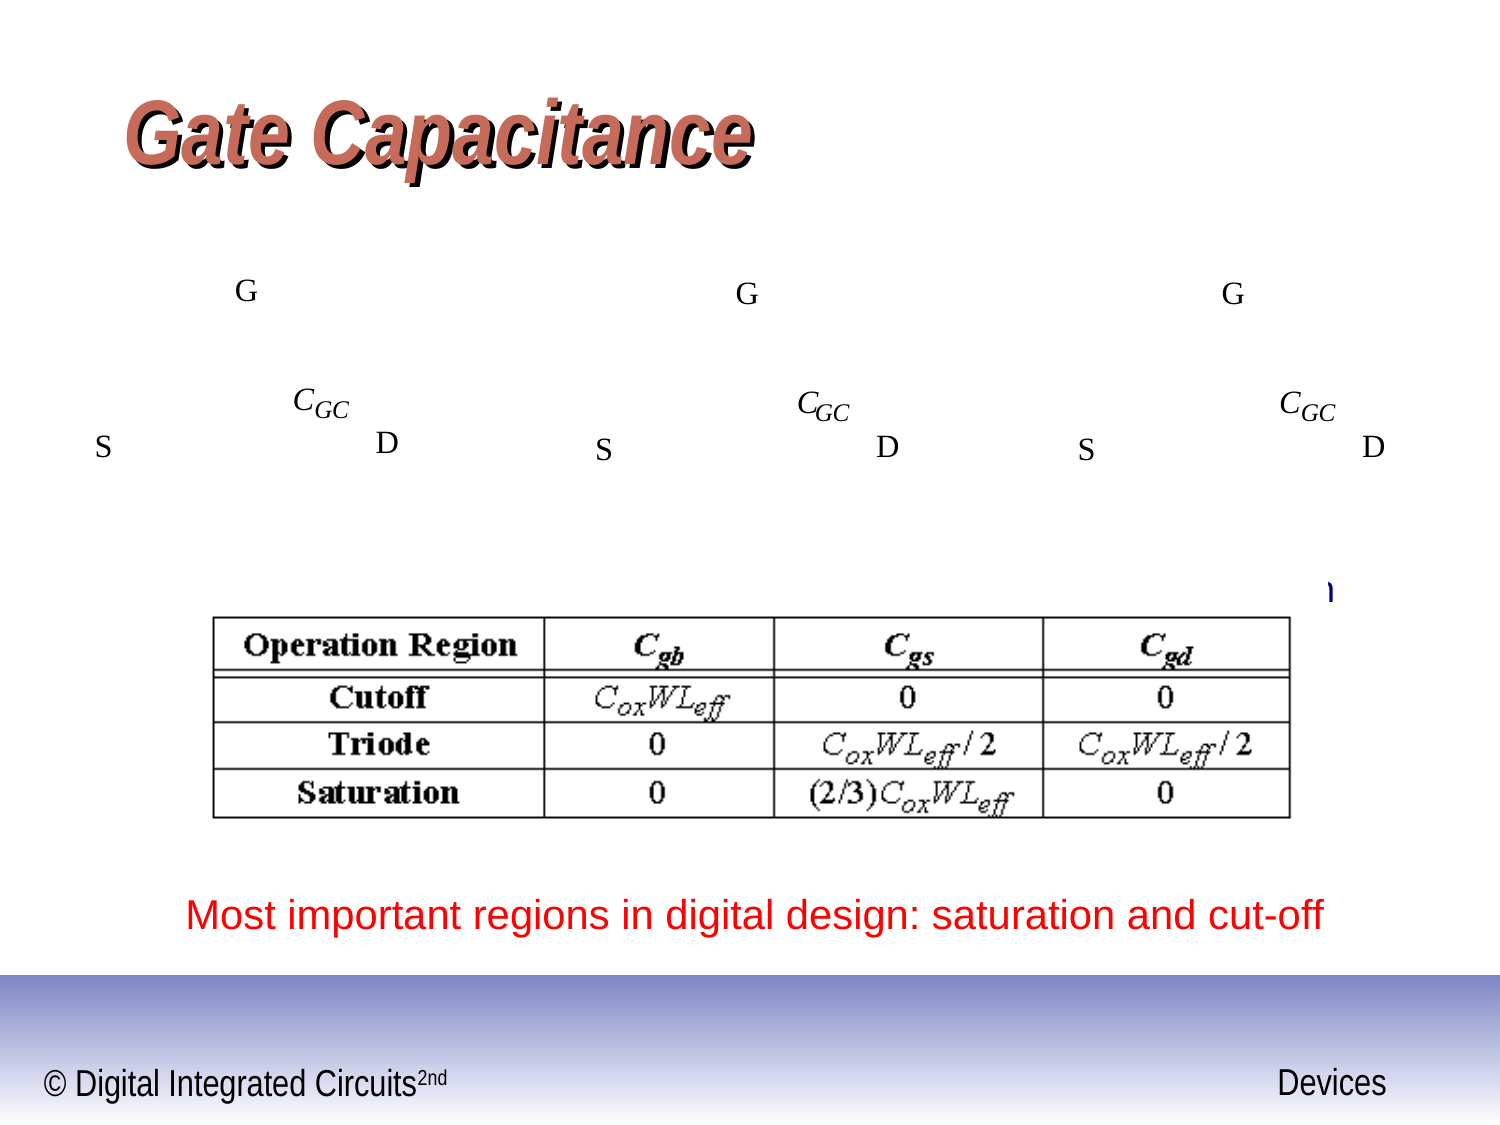

# Gate Capacitance
Cut-off
Resistive
Saturation
Most important regions in digital design: saturation and cut-off